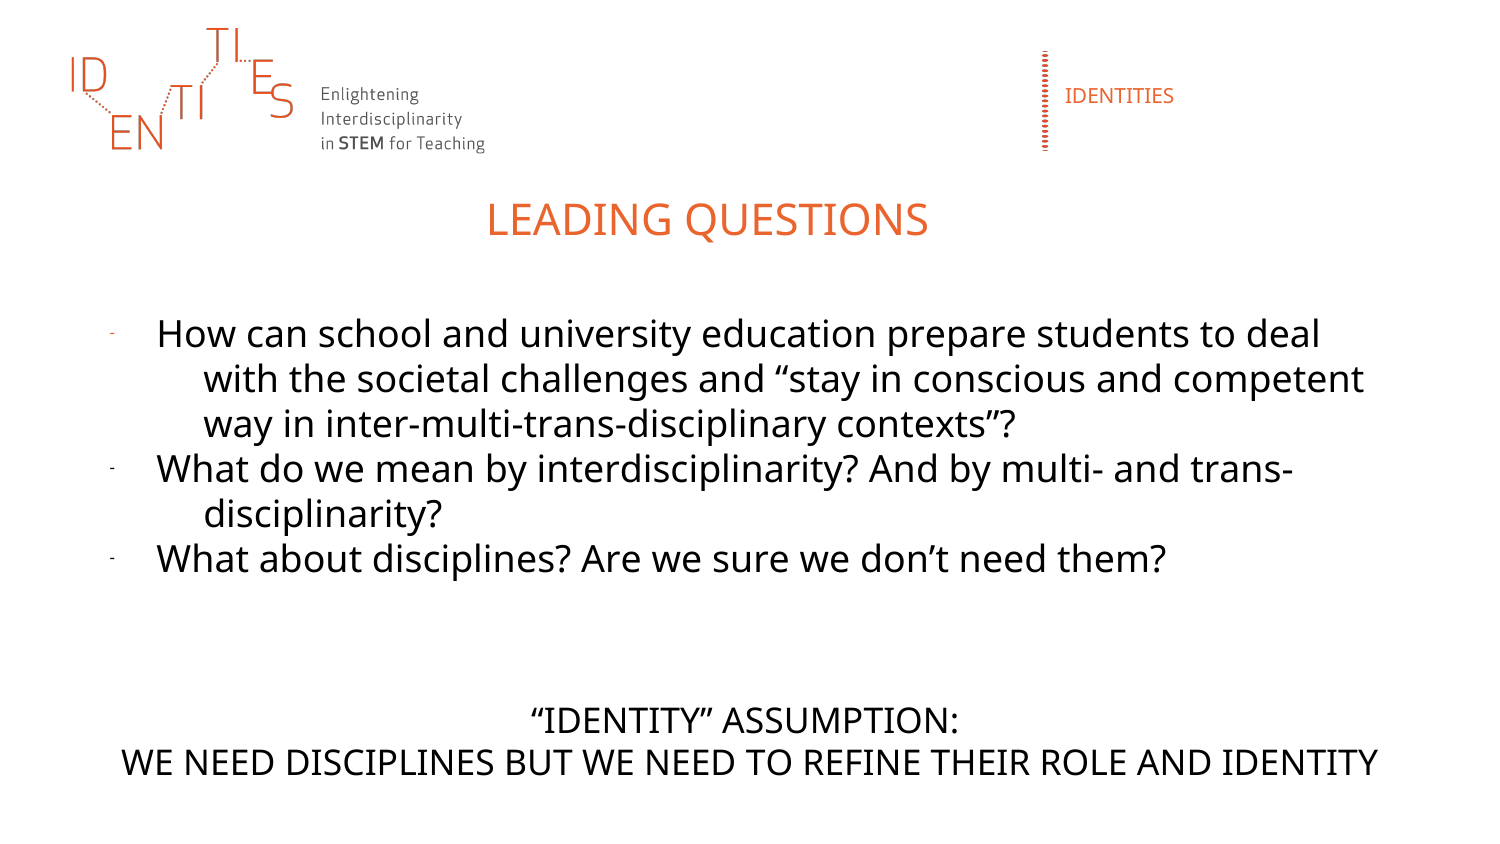

IDENTITIES
LEADING QUESTIONS
How can school and university education prepare students to deal with the societal challenges and “stay in conscious and competent way in inter-multi-trans-disciplinary contexts”?
What do we mean by interdisciplinarity? And by multi- and trans-disciplinarity?
What about disciplines? Are we sure we don’t need them?
“IDENTITY” ASSUMPTION:
WE NEED DISCIPLINES BUT WE NEED TO REFINE THEIR ROLE AND IDENTITY